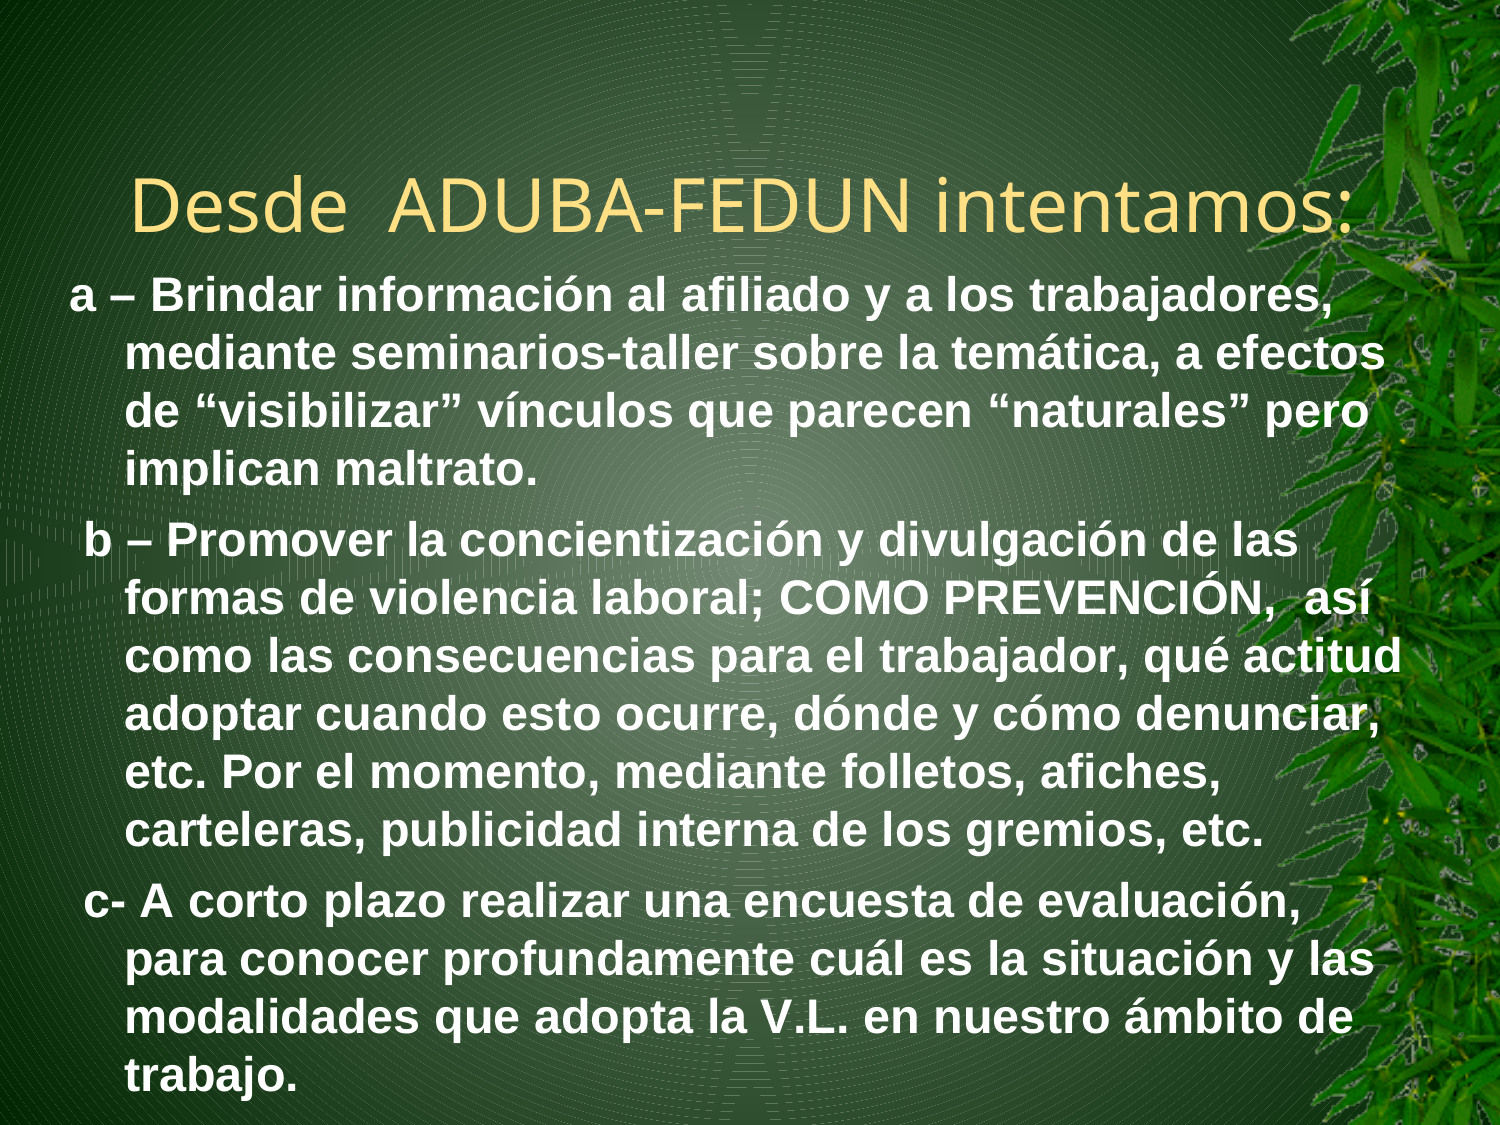

# Desde ADUBA-FEDUN intentamos:
a – Brindar información al afiliado y a los trabajadores, mediante seminarios-taller sobre la temática, a efectos de “visibilizar” vínculos que parecen “naturales” pero implican maltrato.
 b – Promover la concientización y divulgación de las formas de violencia laboral; COMO PREVENCIÓN, así como las consecuencias para el trabajador, qué actitud adoptar cuando esto ocurre, dónde y cómo denunciar, etc. Por el momento, mediante folletos, afiches, carteleras, publicidad interna de los gremios, etc.
 c- A corto plazo realizar una encuesta de evaluación, para conocer profundamente cuál es la situación y las modalidades que adopta la V.L. en nuestro ámbito de trabajo.